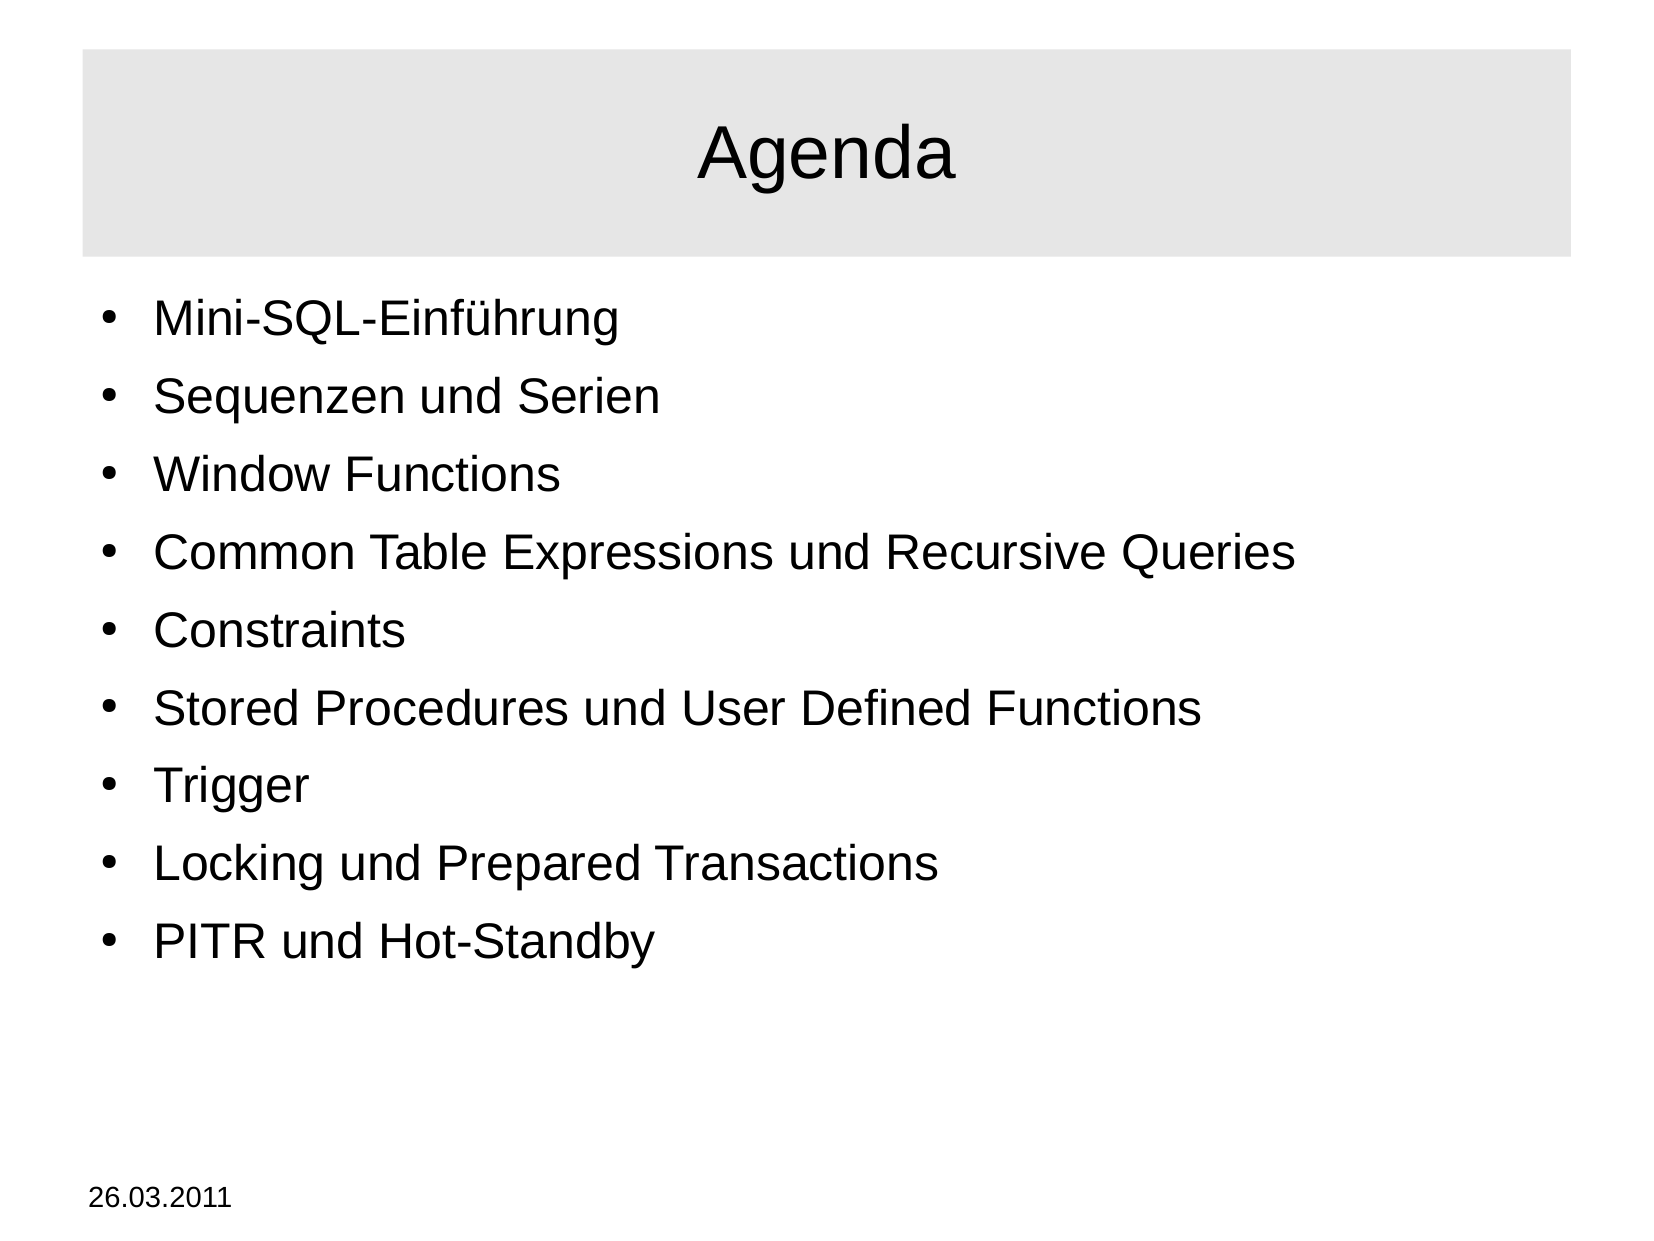

# Agenda
Mini-SQL-Einführung
Sequenzen und Serien
Window Functions
Common Table Expressions und Recursive Queries
Constraints
Stored Procedures und User Defined Functions
Trigger
Locking und Prepared Transactions
PITR und Hot-Standby
26.03.2011